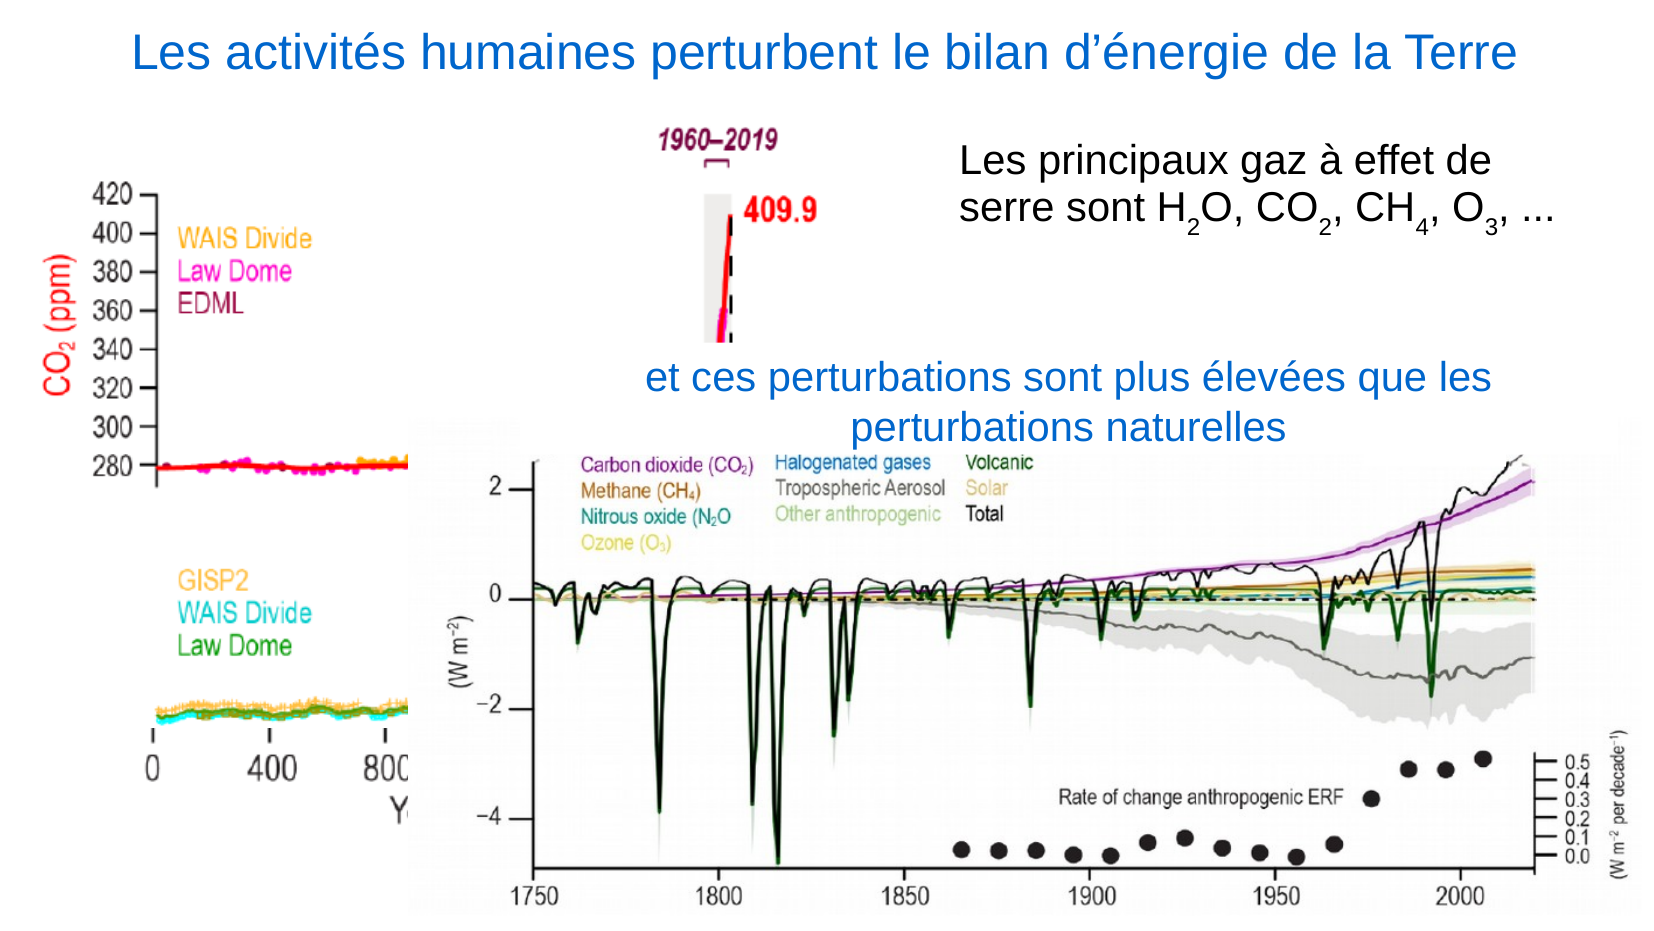

Les activités humaines perturbent le bilan d’énergie de la Terre
Les principaux gaz à effet de serre sont H2O, CO2, CH4, O3, ...
et ces perturbations sont plus élevées que les perturbations naturelles